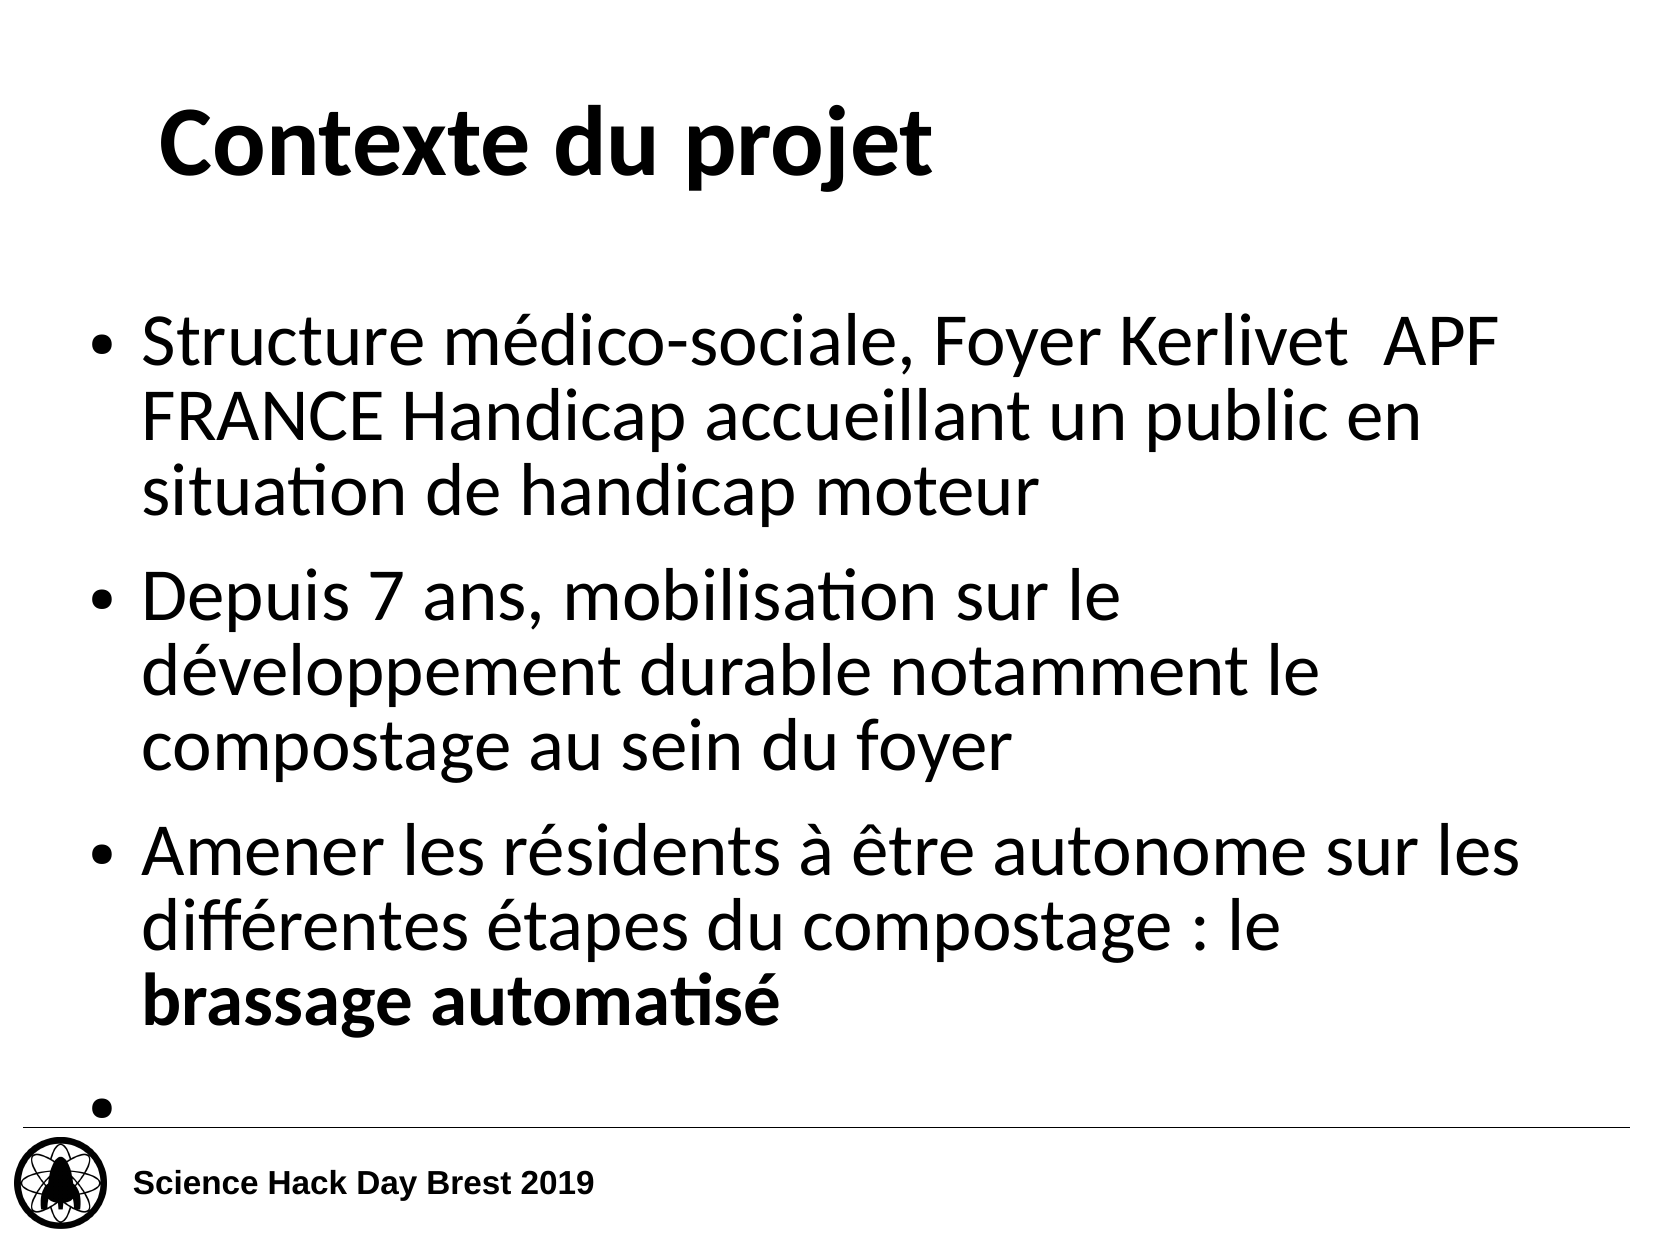

# Contexte du projet
Structure médico-sociale, Foyer Kerlivet APF FRANCE Handicap accueillant un public en situation de handicap moteur
Depuis 7 ans, mobilisation sur le développement durable notamment le compostage au sein du foyer
Amener les résidents à être autonome sur les différentes étapes du compostage : le brassage automatisé
Science Hack Day Brest 2019